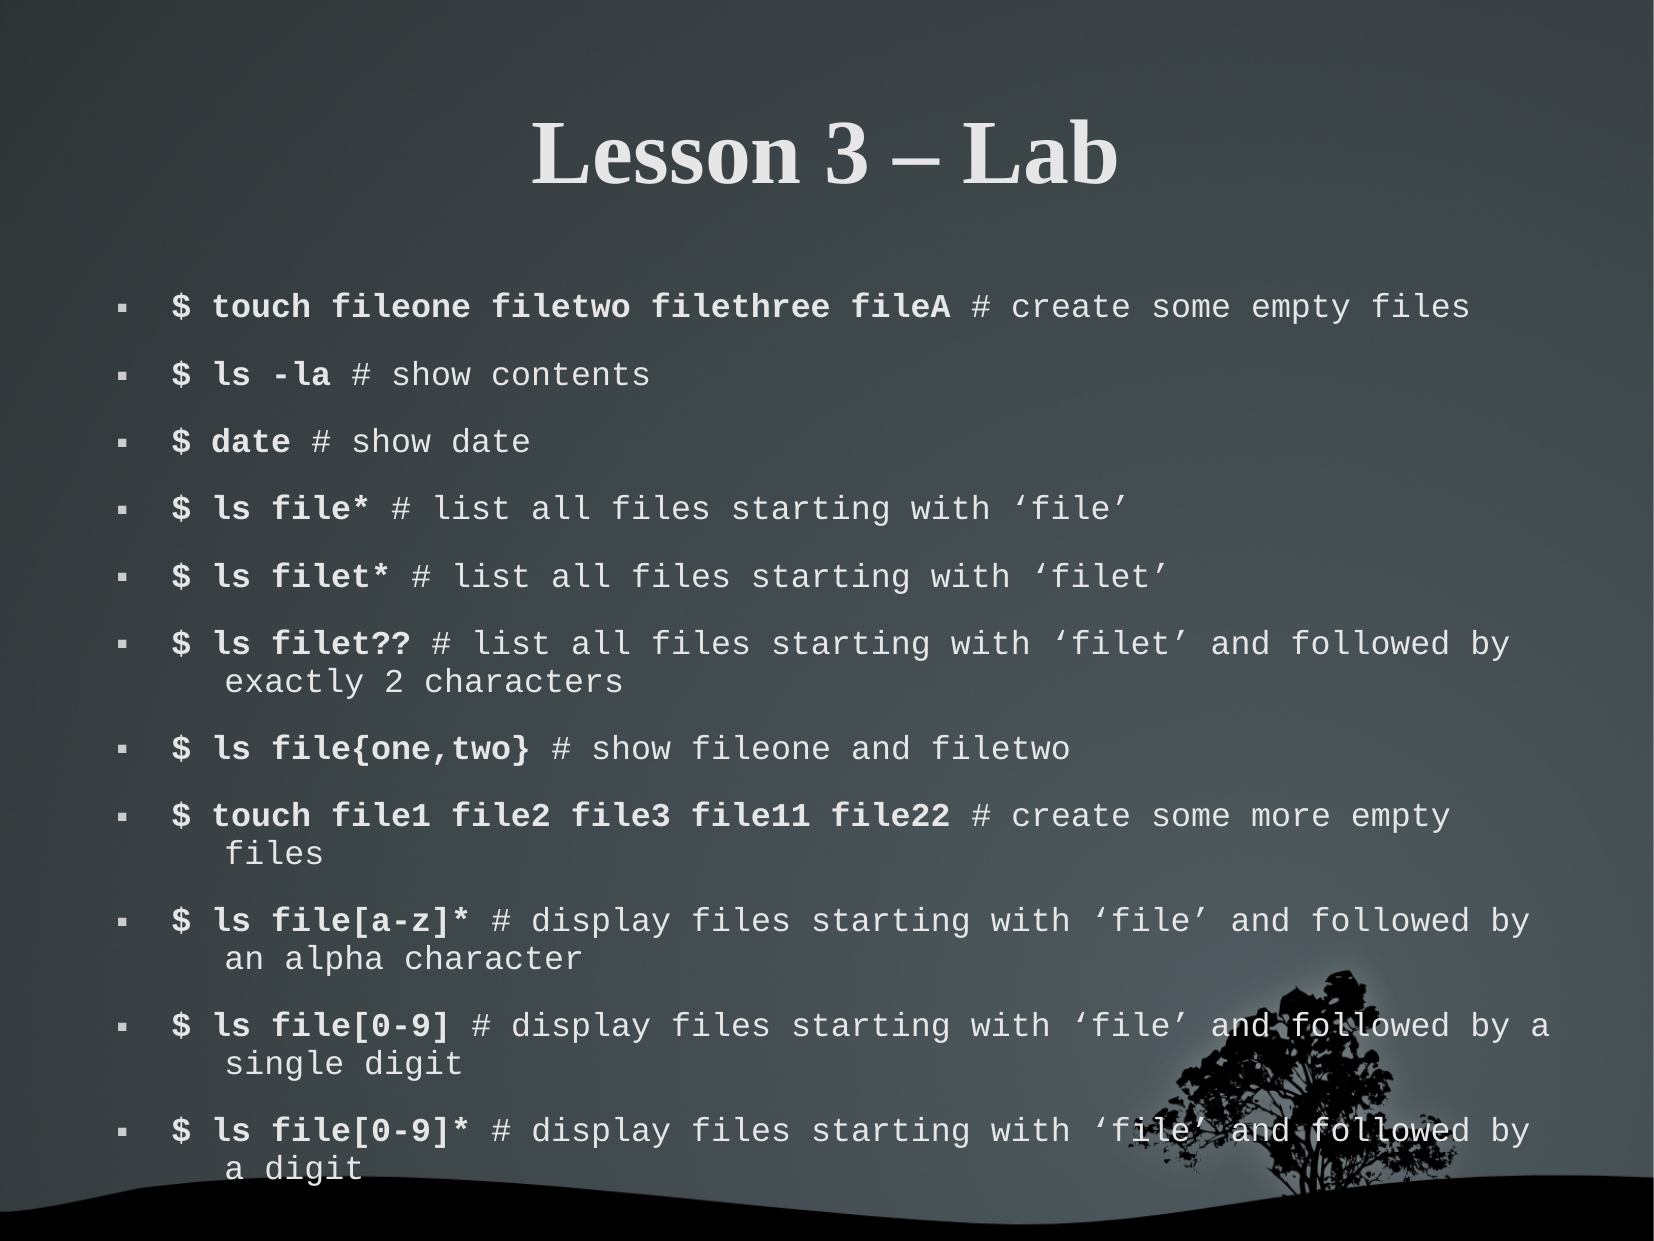

# Lesson 3 – Lab
$ touch fileone filetwo filethree fileA # create some empty files
$ ls -la # show contents
$ date # show date
$ ls file* # list all files starting with ‘file’
$ ls filet* # list all files starting with ‘filet’
$ ls filet?? # list all files starting with ‘filet’ and followed by exactly 2 characters
$ ls file{one,two} # show fileone and filetwo
$ touch file1 file2 file3 file11 file22 # create some more empty files
$ ls file[a-z]* # display files starting with ‘file’ and followed by an alpha character
$ ls file[0-9] # display files starting with ‘file’ and followed by a single digit
$ ls file[0-9]* # display files starting with ‘file’ and followed by a digit